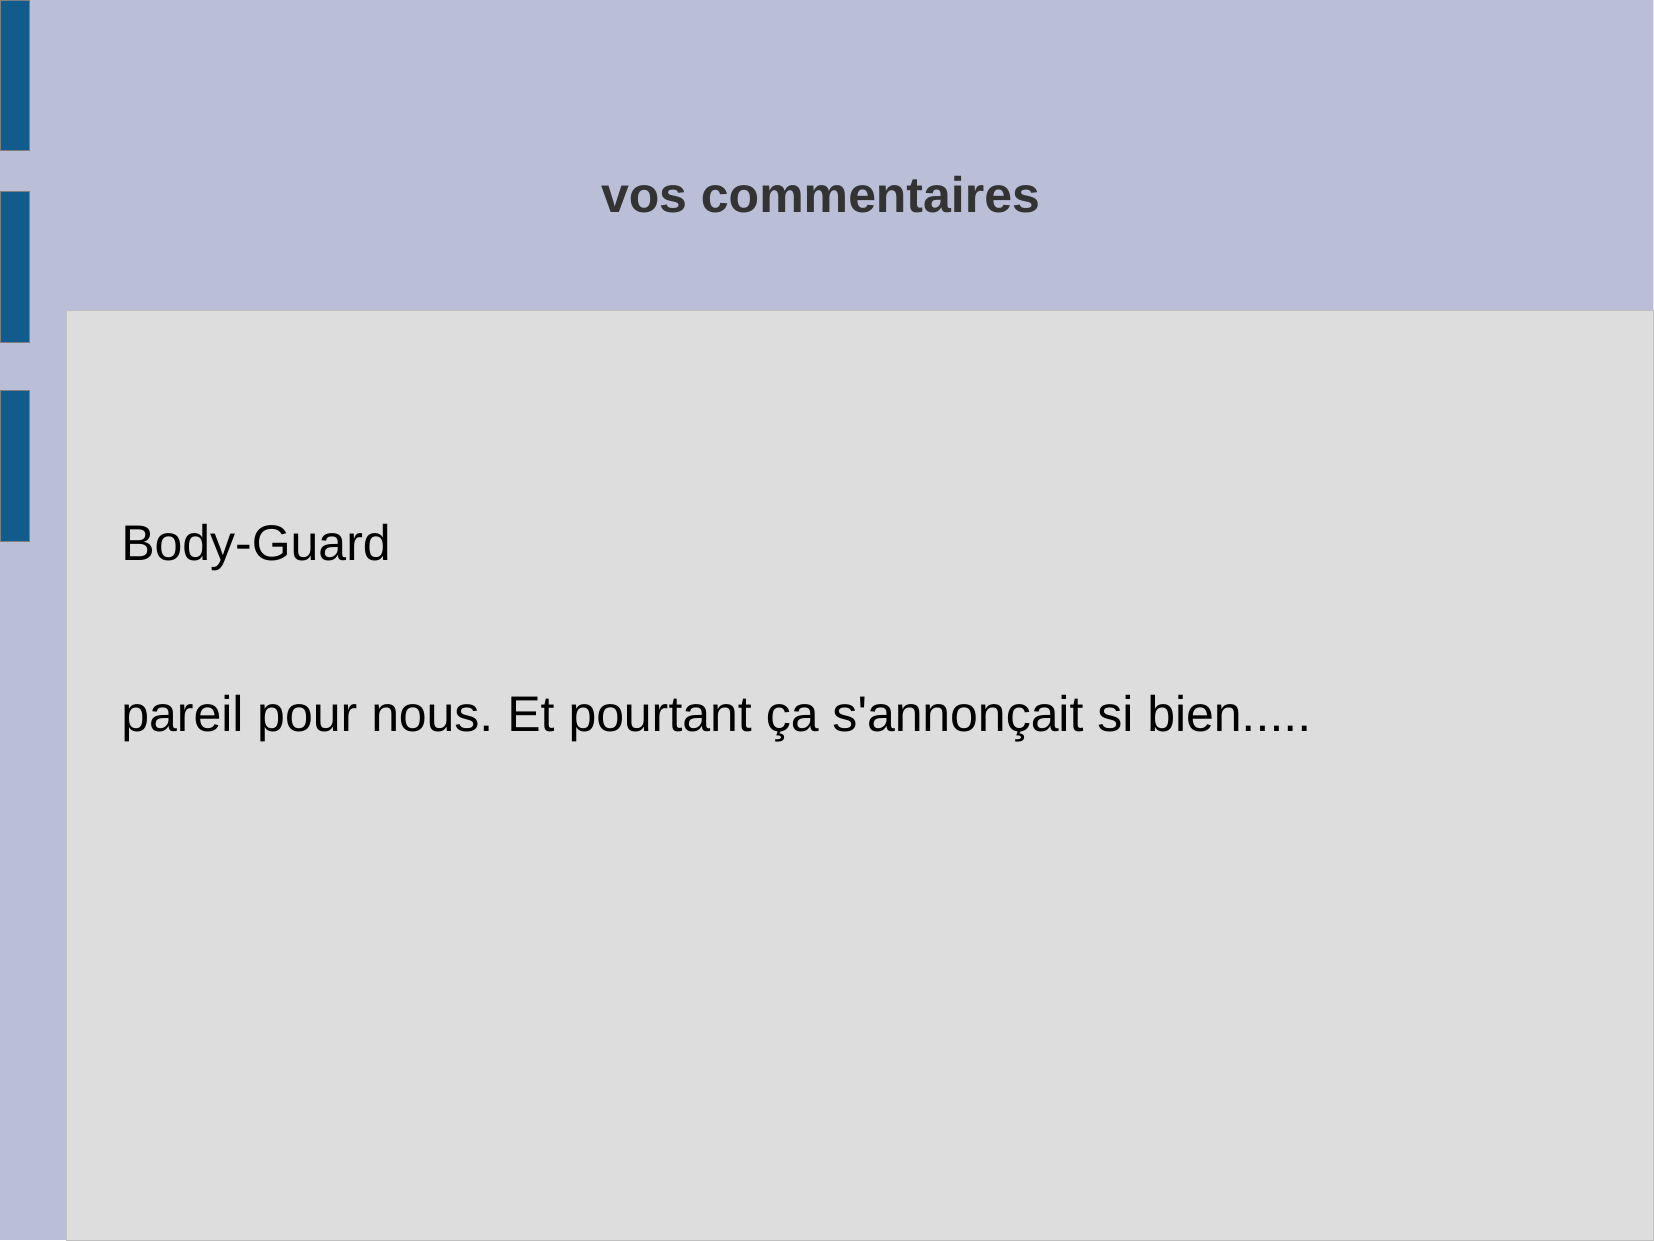

# vos commentaires
Body-Guard
pareil pour nous. Et pourtant ça s'annonçait si bien.....